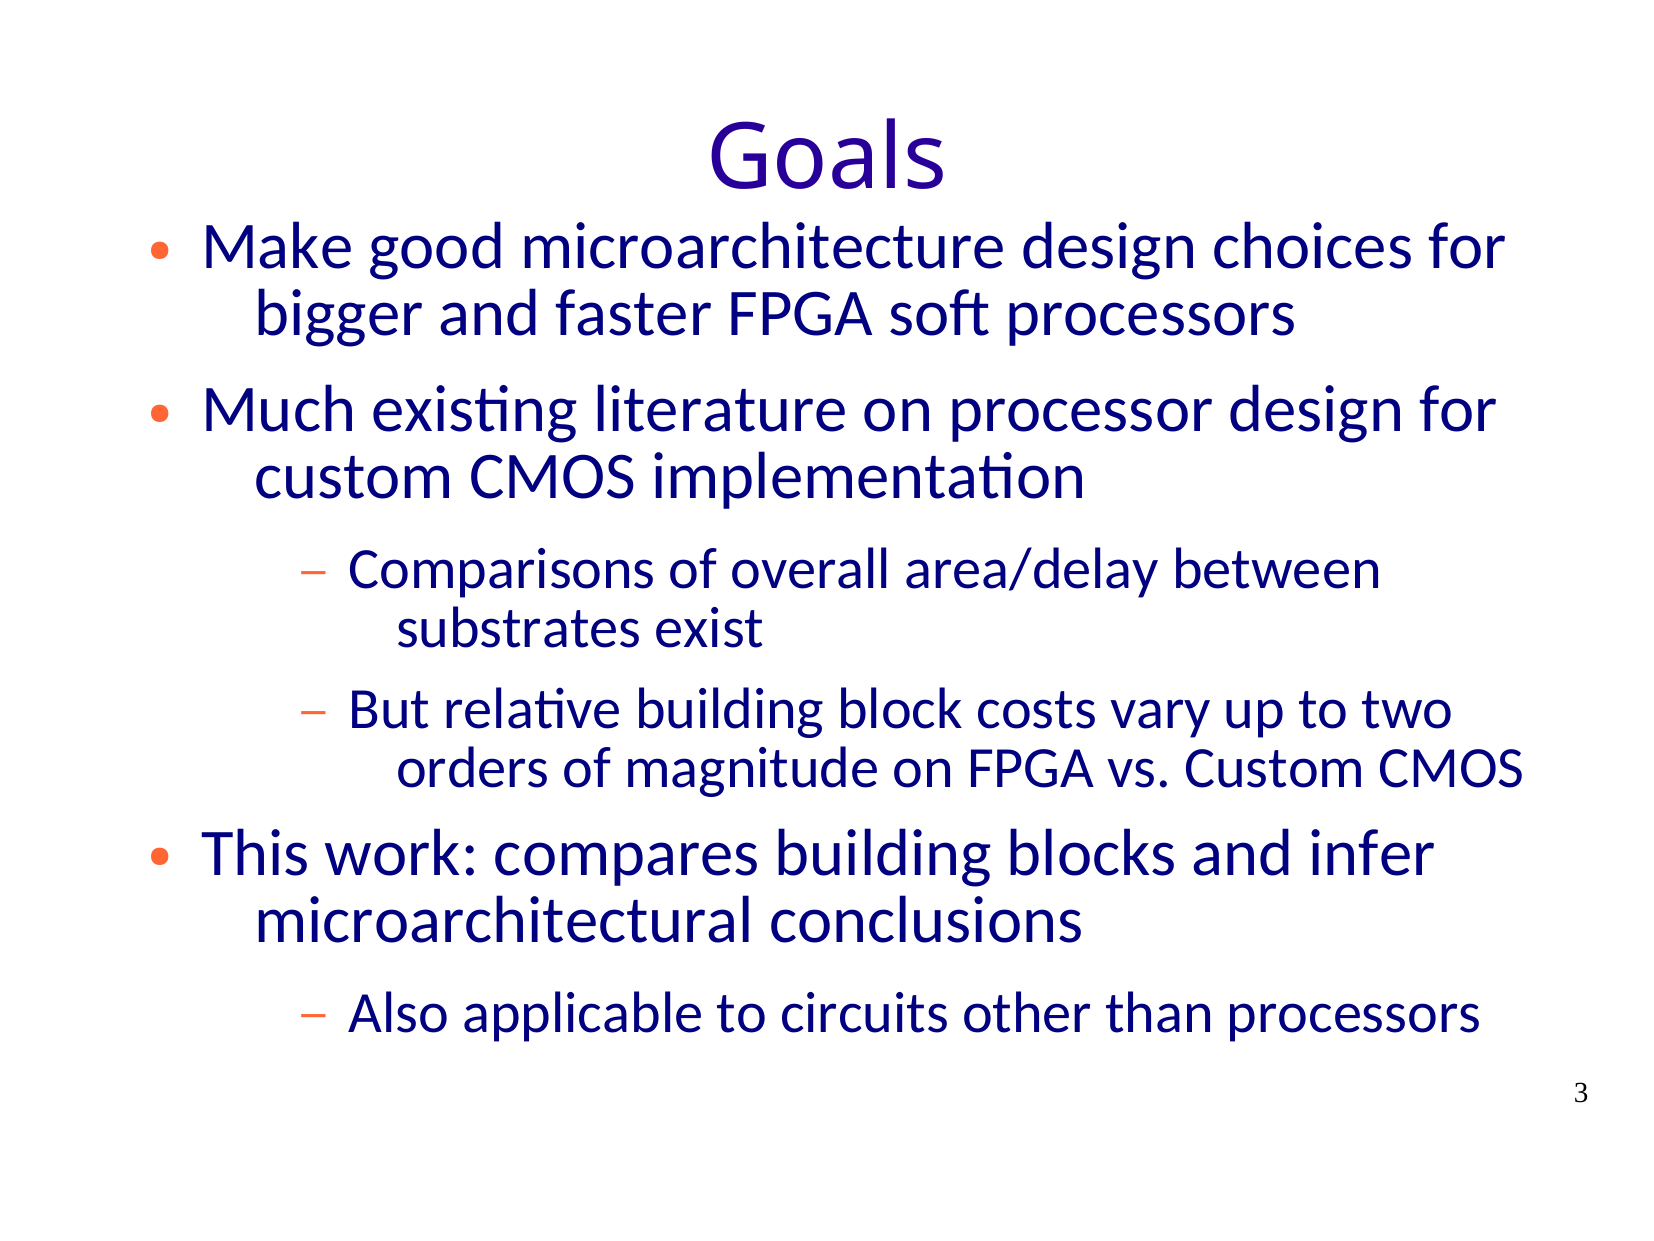

# Goals
Make good microarchitecture design choices for bigger and faster FPGA soft processors
Much existing literature on processor design for custom CMOS implementation
Comparisons of overall area/delay between substrates exist
But relative building block costs vary up to two orders of magnitude on FPGA vs. Custom CMOS
This work: compares building blocks and infer microarchitectural conclusions
Also applicable to circuits other than processors
3